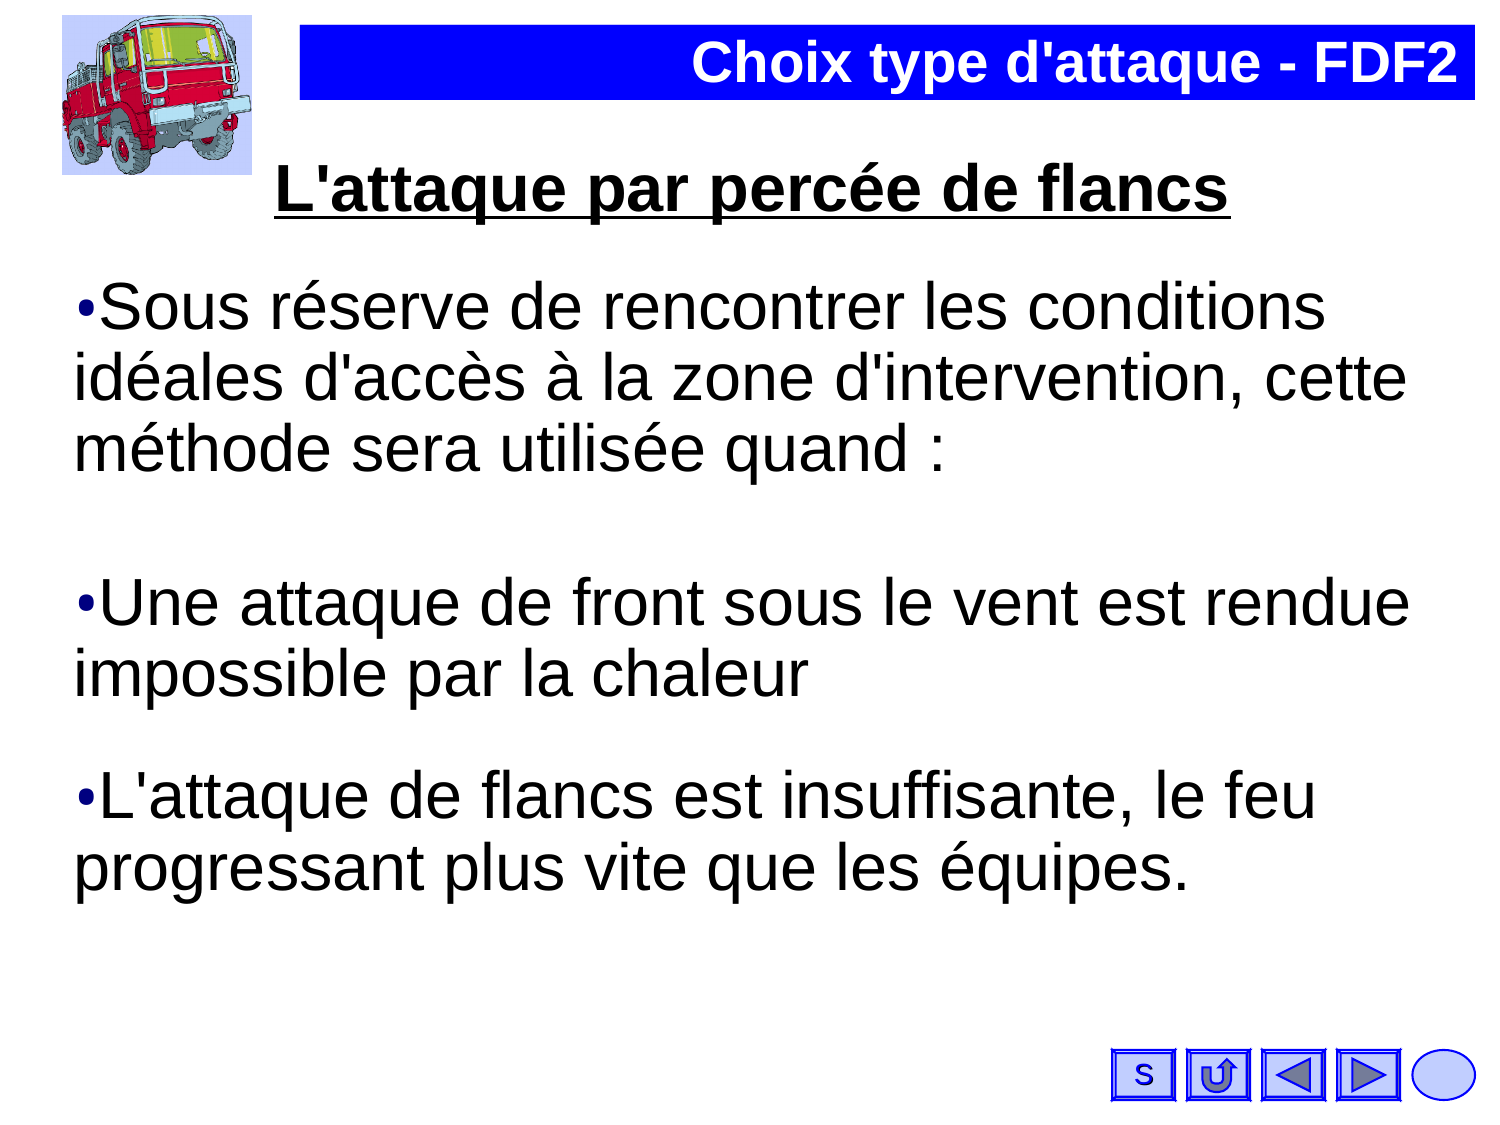

Choix type d'attaque - FDF2
L'attaque par percée de flancs
Sous réserve de rencontrer les conditions idéales d'accès à la zone d'intervention, cette méthode sera utilisée quand :
Une attaque de front sous le vent est rendue impossible par la chaleur
L'attaque de flancs est insuffisante, le feu progressant plus vite que les équipes.